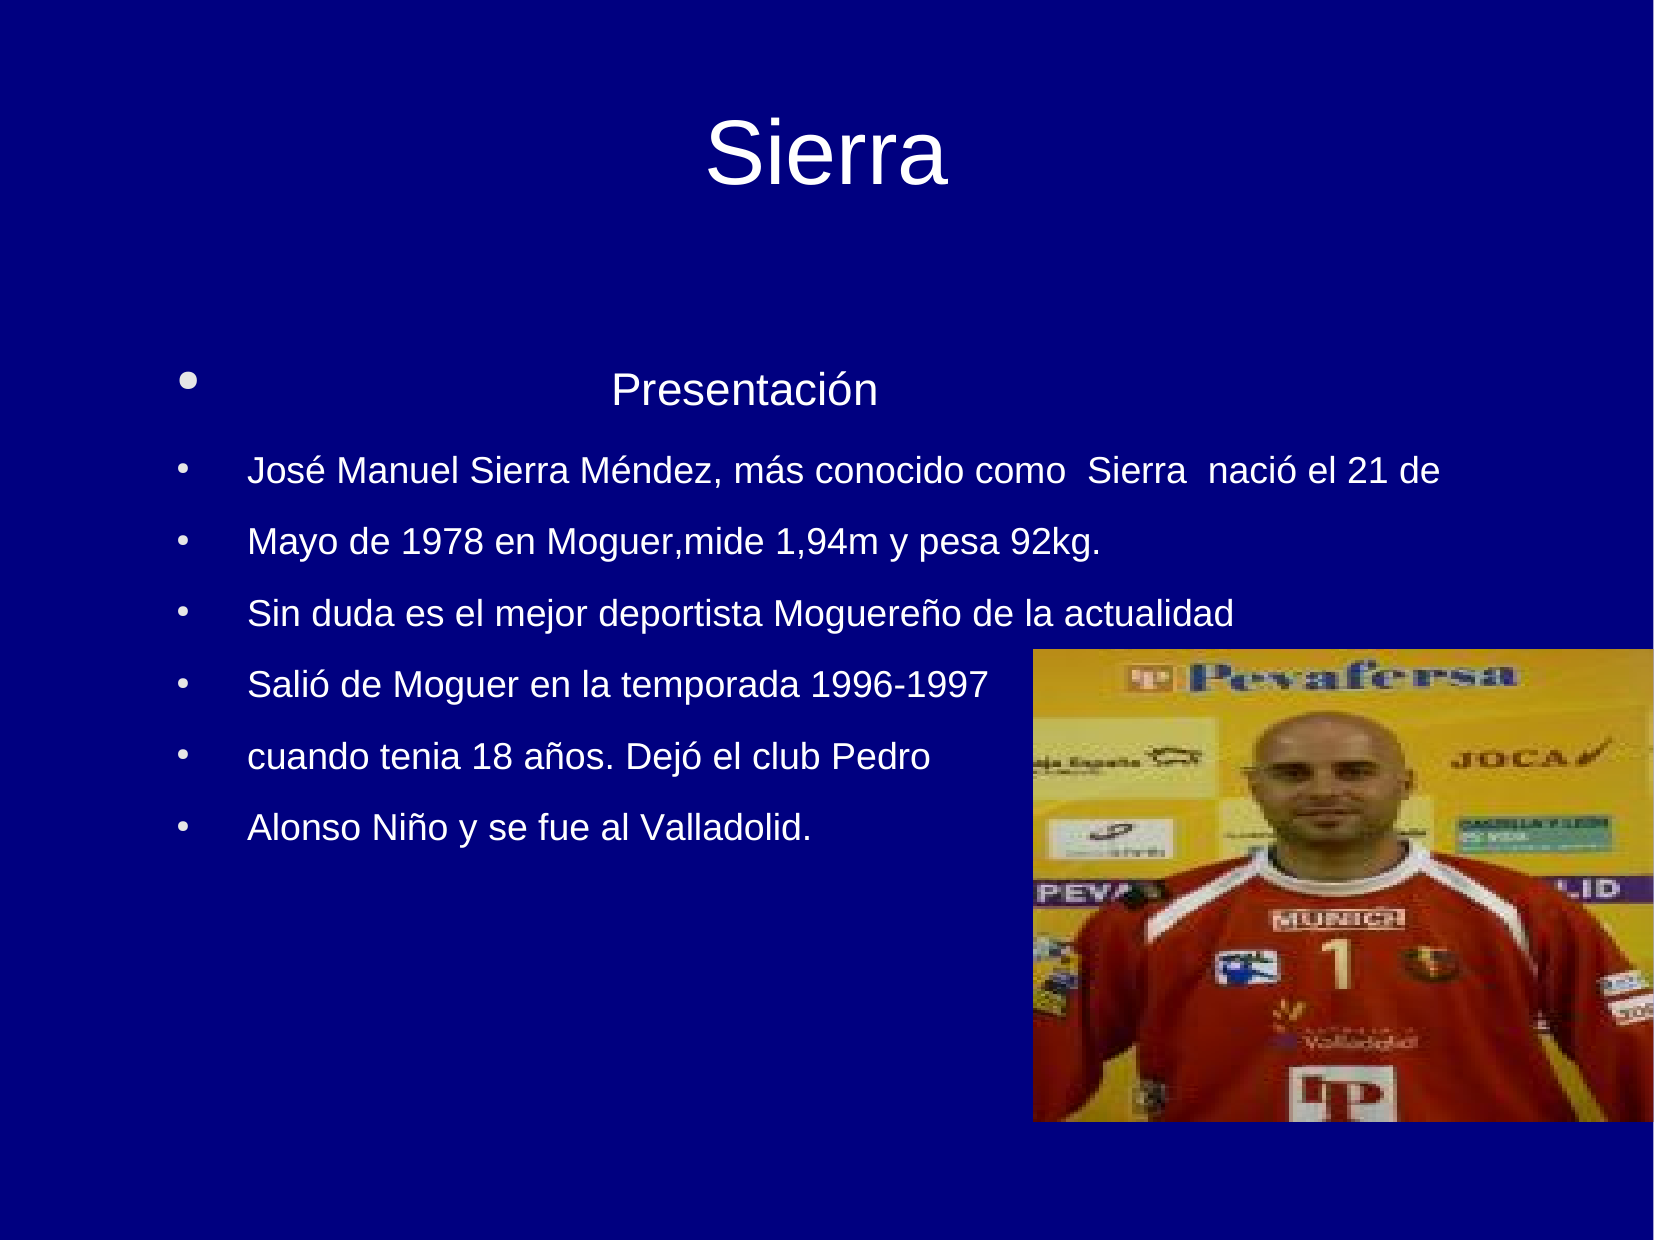

# Sierra
 Presentación
José Manuel Sierra Méndez, más conocido como Sierra nació el 21 de
Mayo de 1978 en Moguer,mide 1,94m y pesa 92kg.
Sin duda es el mejor deportista Moguereño de la actualidad
Salió de Moguer en la temporada 1996-1997
cuando tenia 18 años. Dejó el club Pedro
Alonso Niño y se fue al Valladolid.